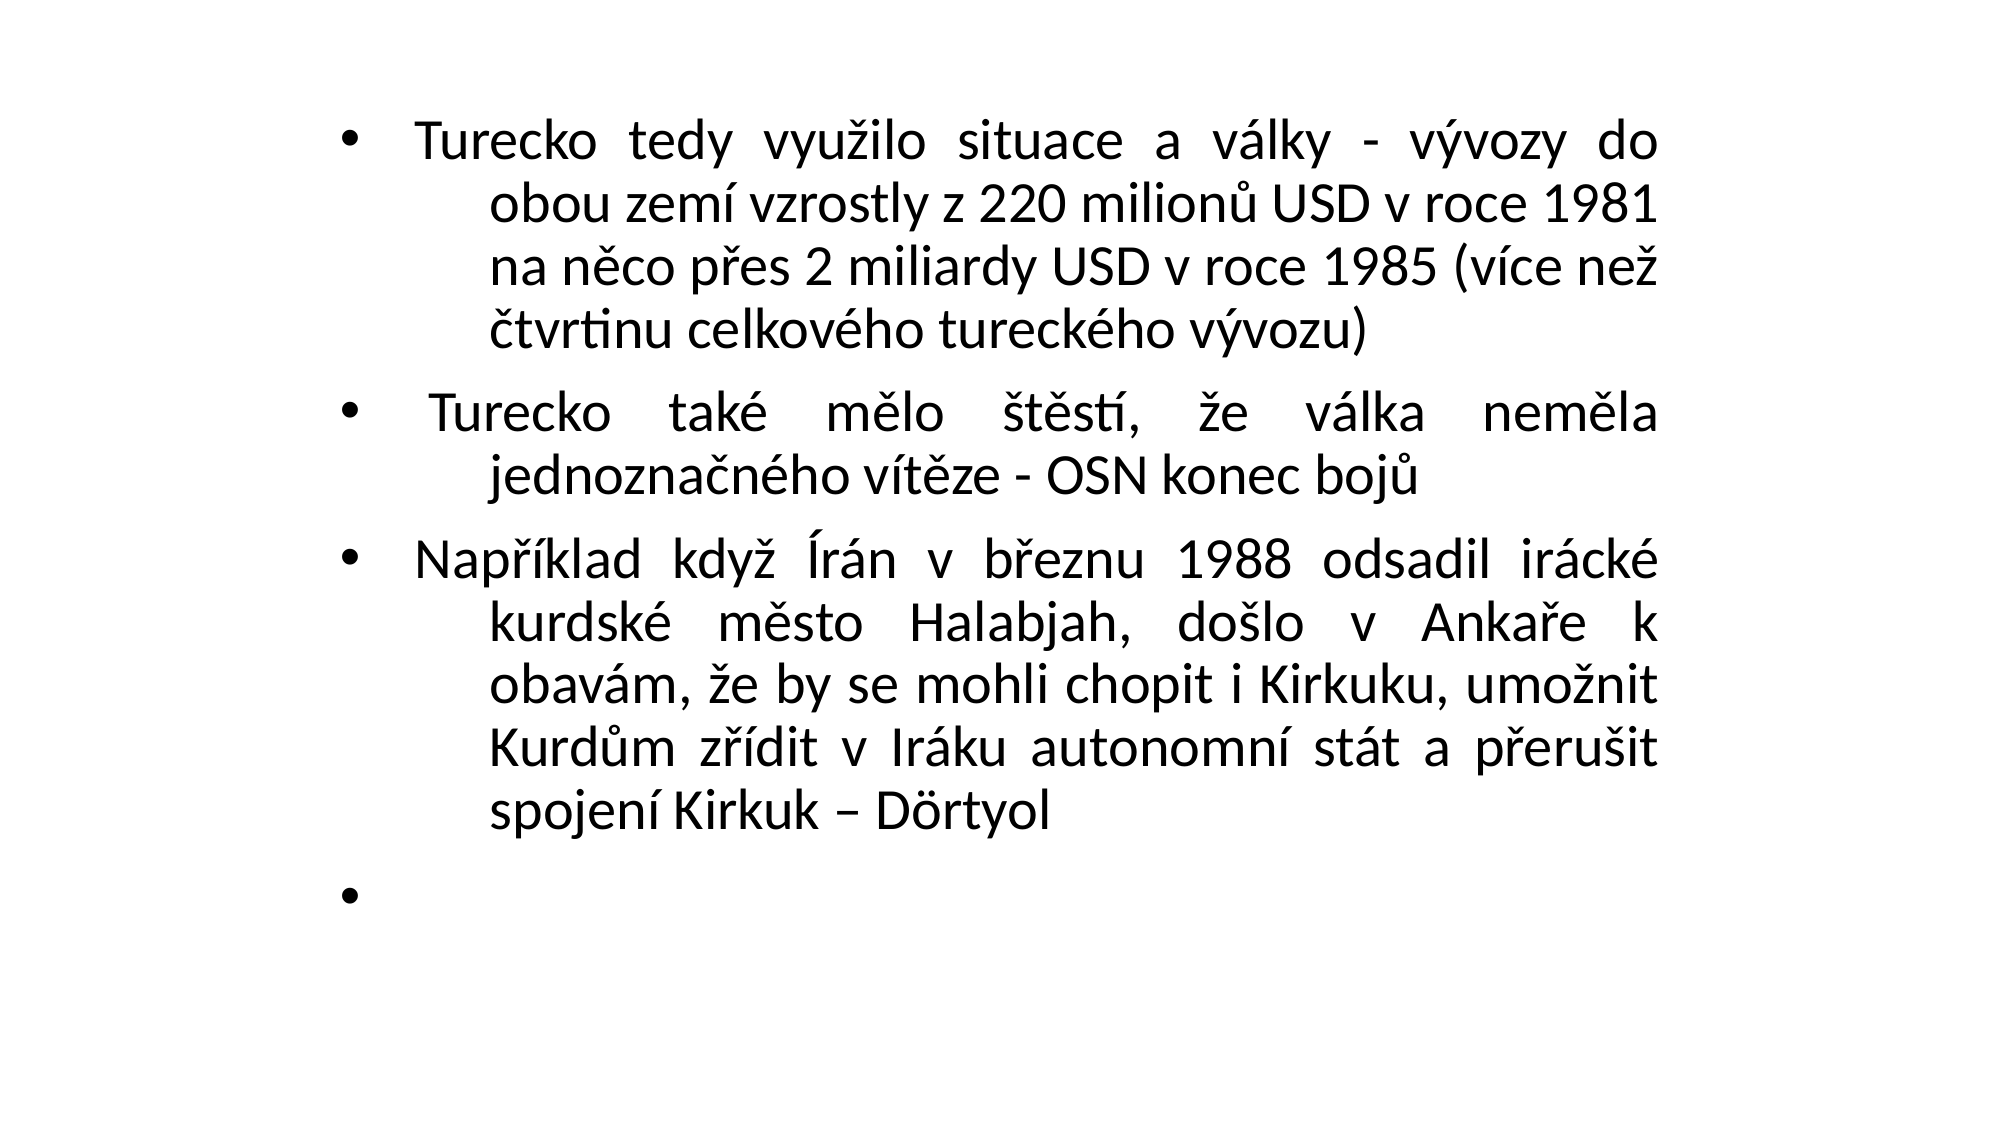

#
Turecko tedy využilo situace a války - vývozy do obou zemí vzrostly z 220 milionů USD v roce 1981 na něco přes 2 miliardy USD v roce 1985 (více než čtvrtinu celkového tureckého vývozu)​
 Turecko také mělo štěstí, že válka neměla jednoznačného vítěze - OSN konec bojů​
Například když Írán v březnu 1988 odsadil irácké kurdské město Halabjah, došlo v Ankaře k obavám, že by se mohli chopit i Kirkuku, umožnit Kurdům zřídit v Iráku autonomní stát a přerušit spojení Kirkuk – Dörtyol